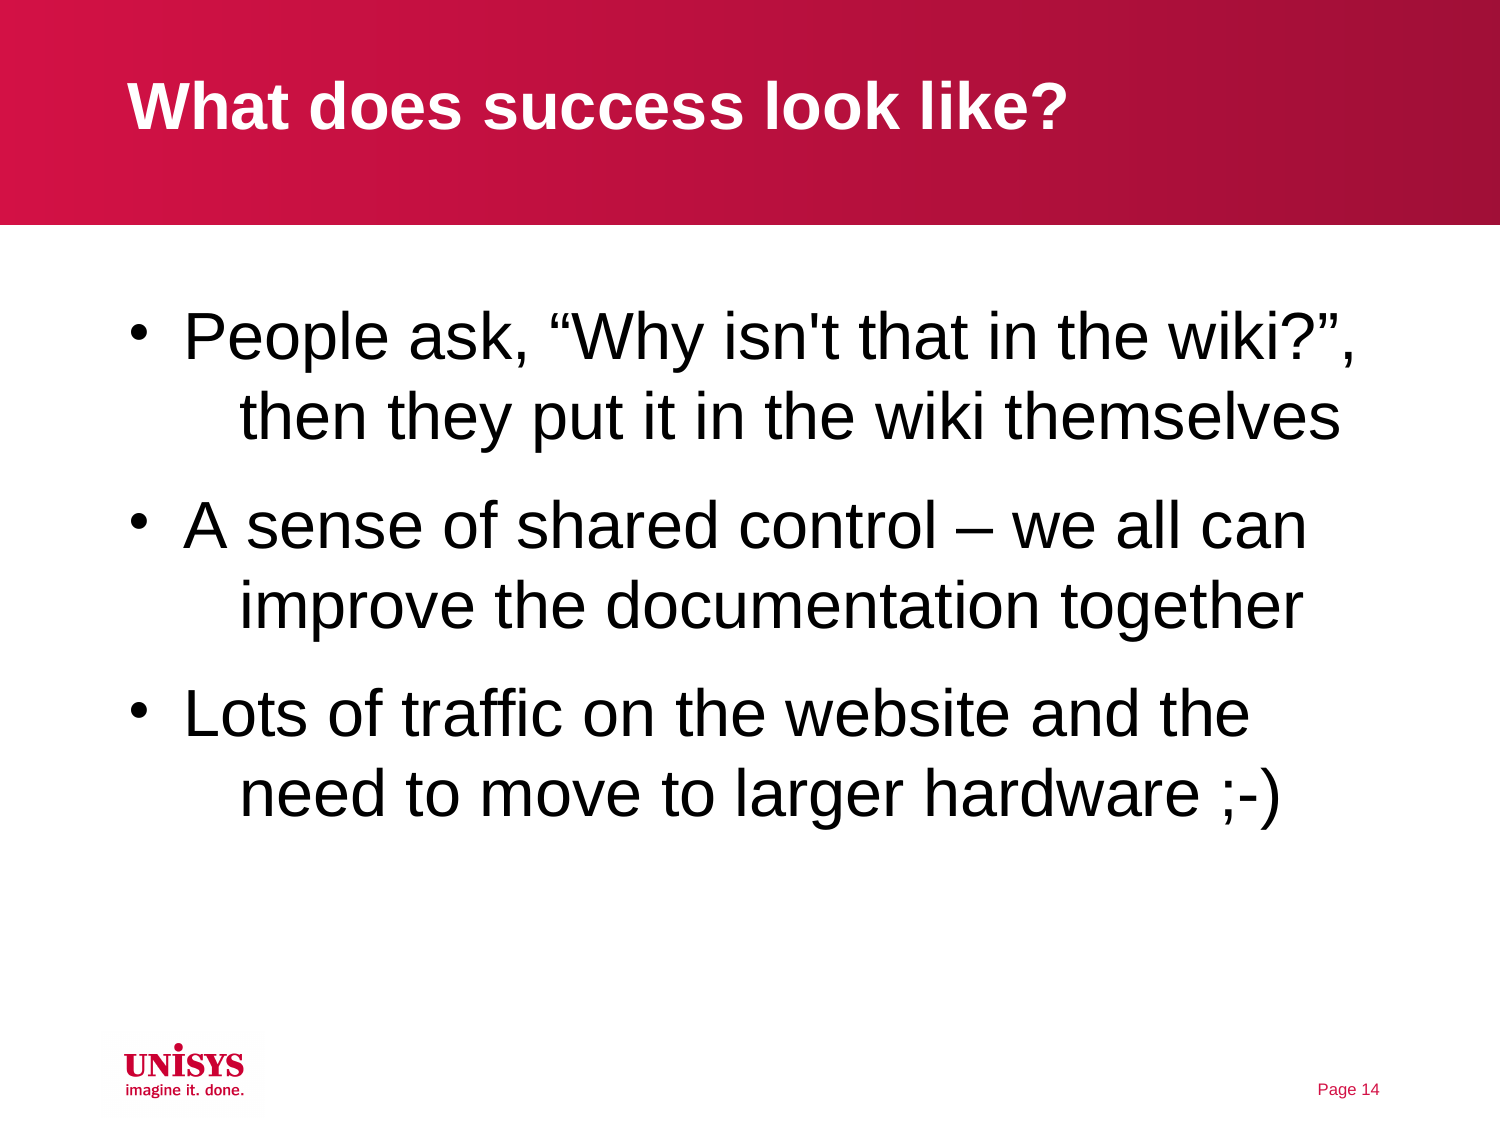

# What does success look like?
People ask, “Why isn't that in the wiki?”, then they put it in the wiki themselves
A sense of shared control – we all can improve the documentation together
Lots of traffic on the website and the need to move to larger hardware ;-)
14